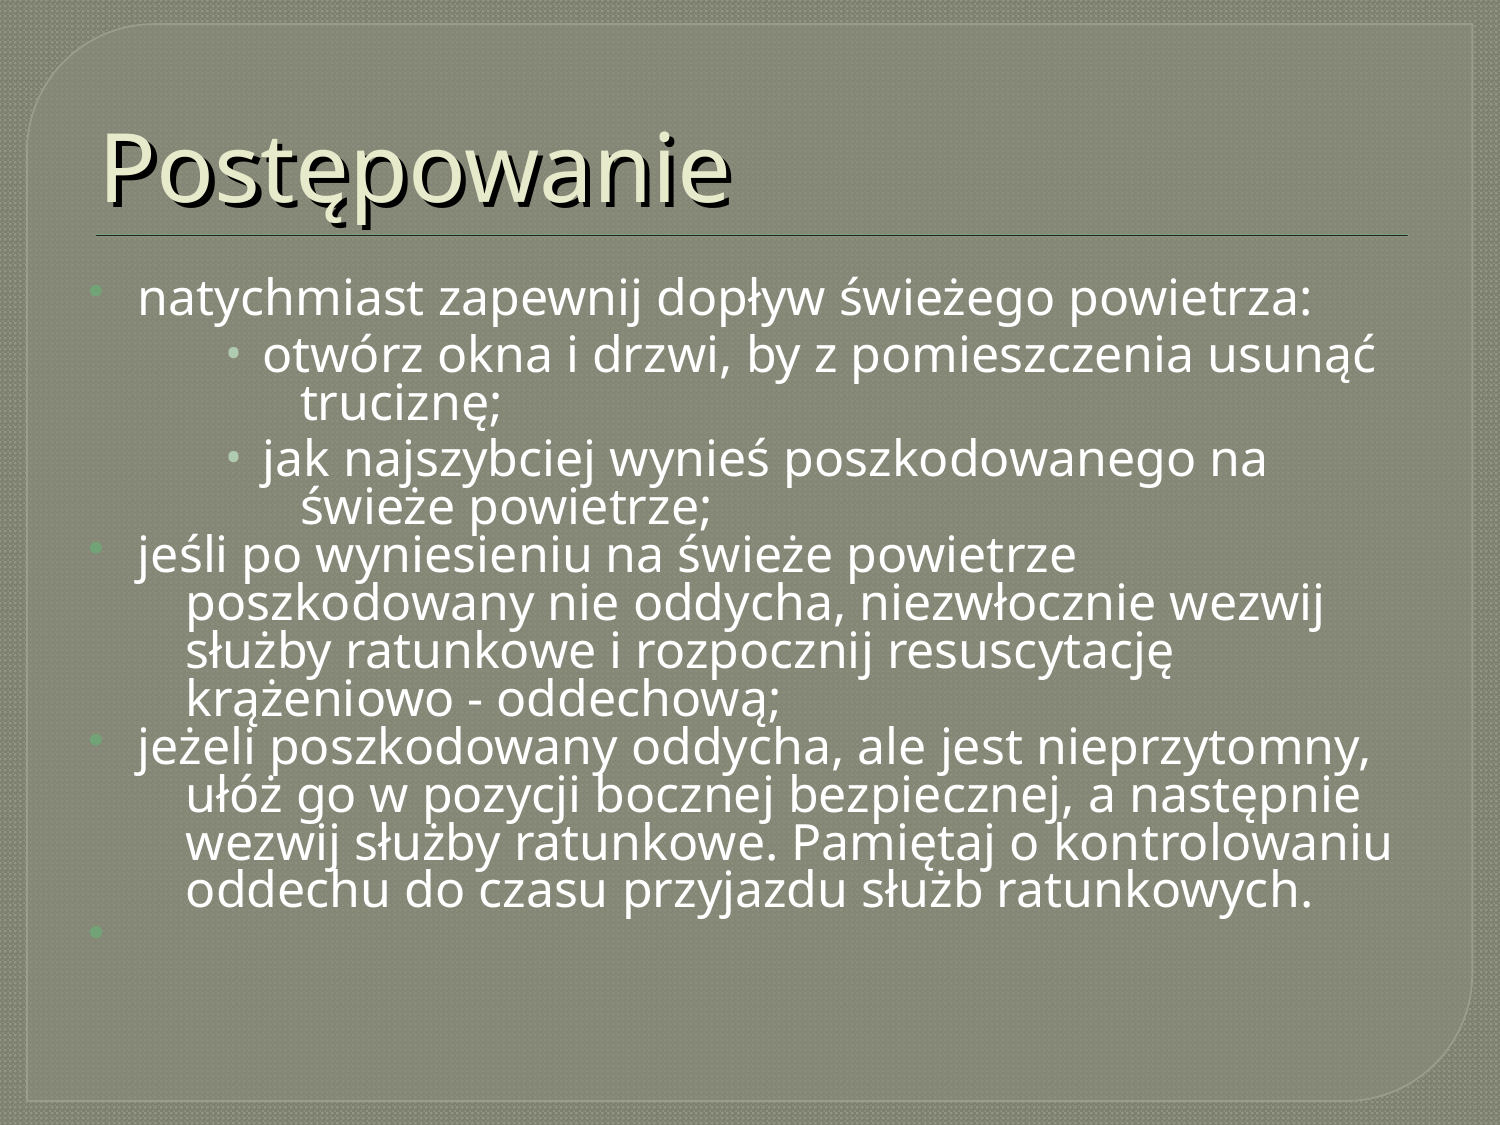

# Postępowanie
natychmiast zapewnij dopływ świeżego powietrza:
otwórz okna i drzwi, by z pomieszczenia usunąć truciznę;
jak najszybciej wynieś poszkodowanego na świeże powietrze;
jeśli po wyniesieniu na świeże powietrze poszkodowany nie oddycha, niezwłocznie wezwij służby ratunkowe i rozpocznij resuscytację krążeniowo ‑ oddechową;
jeżeli poszkodowany oddycha, ale jest nieprzytomny, ułóż go w pozycji bocznej bezpiecznej, a następnie wezwij służby ratunkowe. Pamiętaj o kontrolowaniu oddechu do czasu przyjazdu służb ratunkowych.